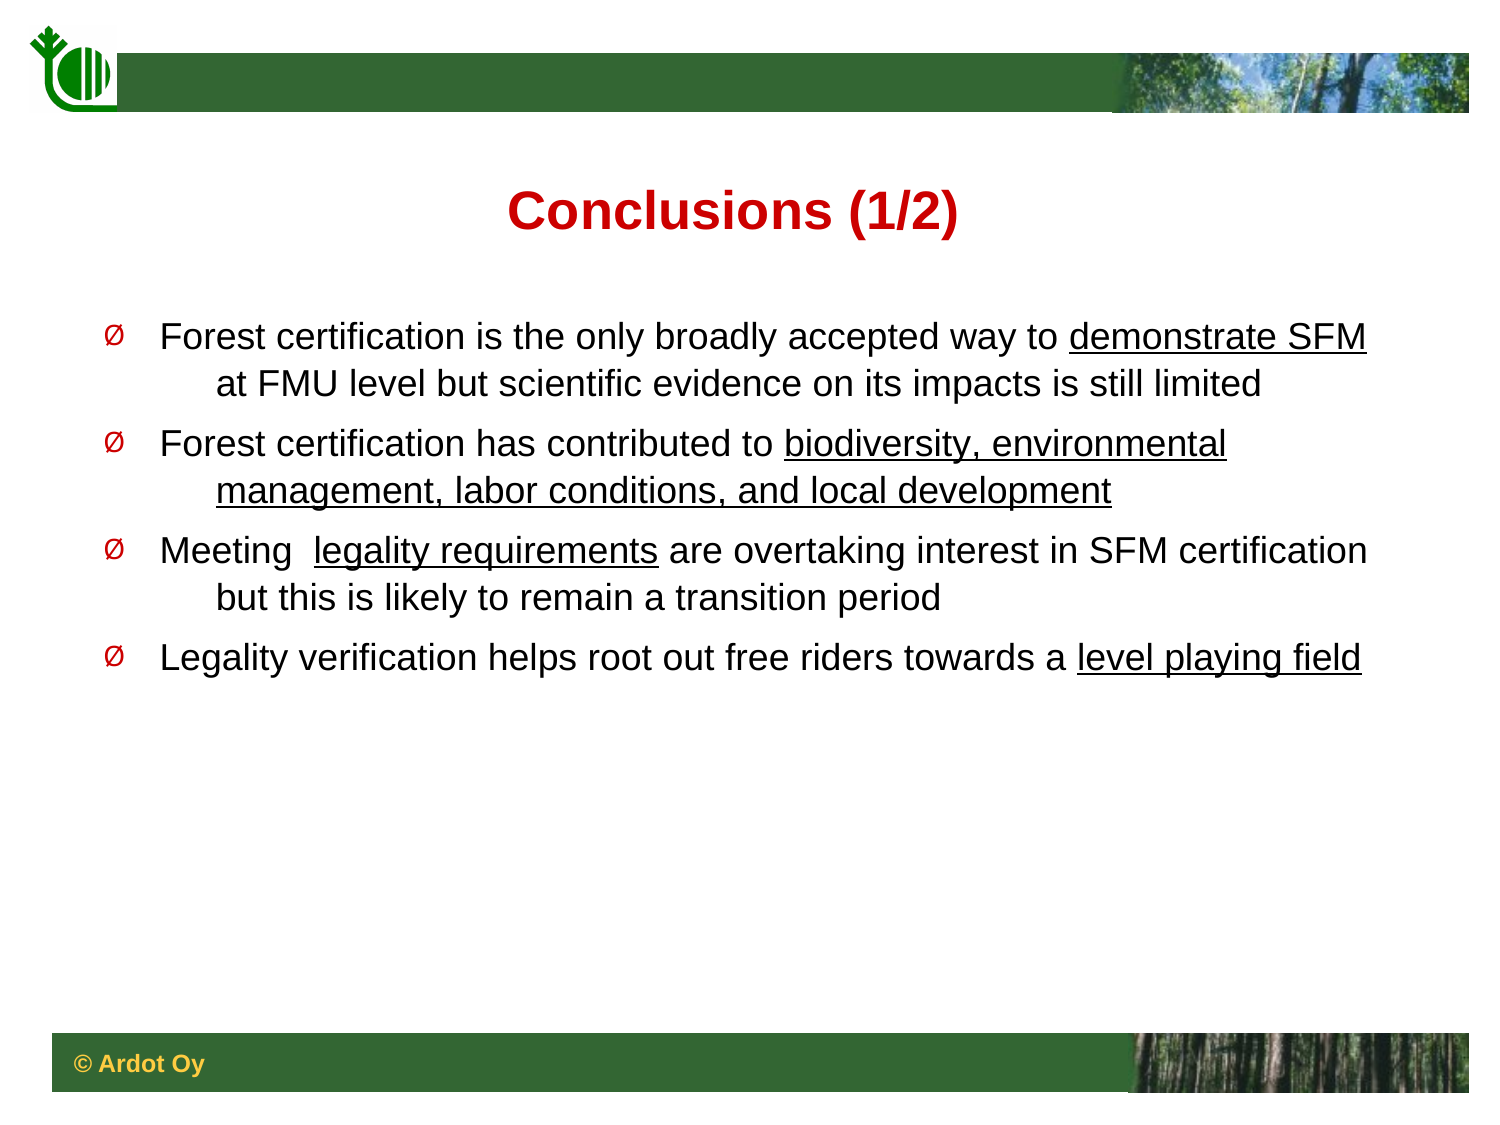

# Conclusions (1/2)
Forest certification is the only broadly accepted way to demonstrate SFM at FMU level but scientific evidence on its impacts is still limited
Forest certification has contributed to biodiversity, environmental management, labor conditions, and local development
Meeting legality requirements are overtaking interest in SFM certification but this is likely to remain a transition period
Legality verification helps root out free riders towards a level playing field